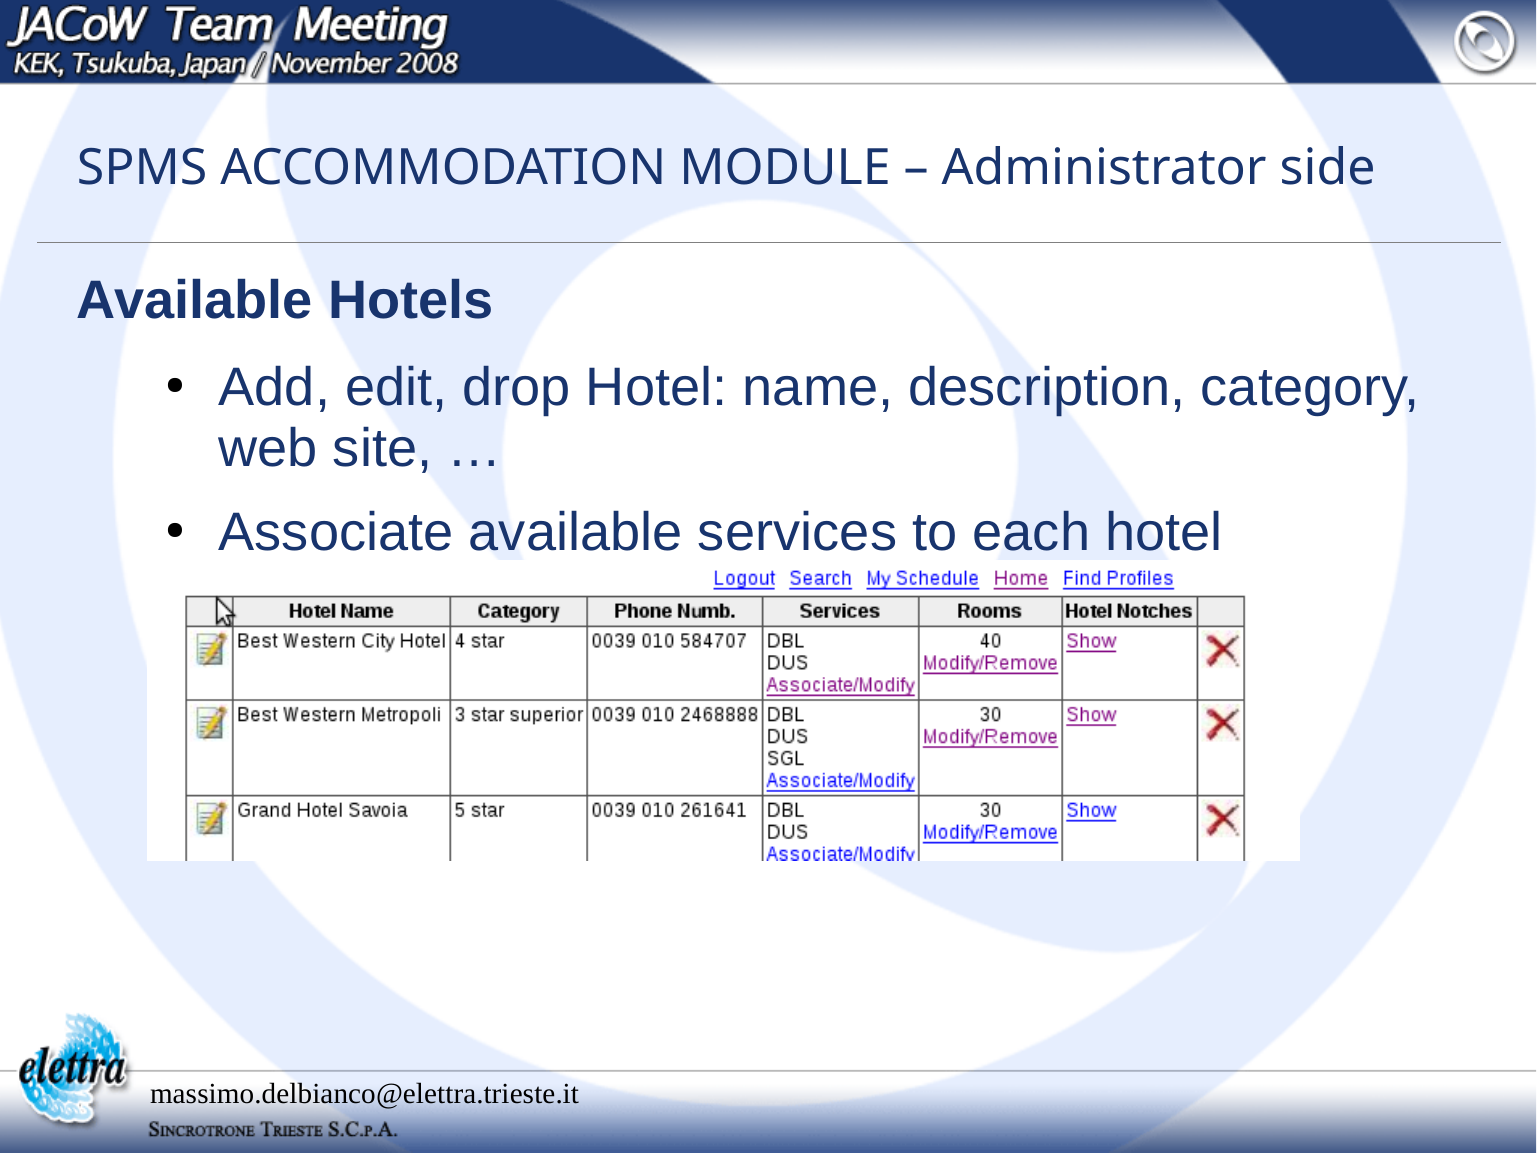

# SPMS ACCOMMODATION MODULE – Administrator side
Available Hotels
Add, edit, drop Hotel: name, description, category, web site, …
Associate available services to each hotel